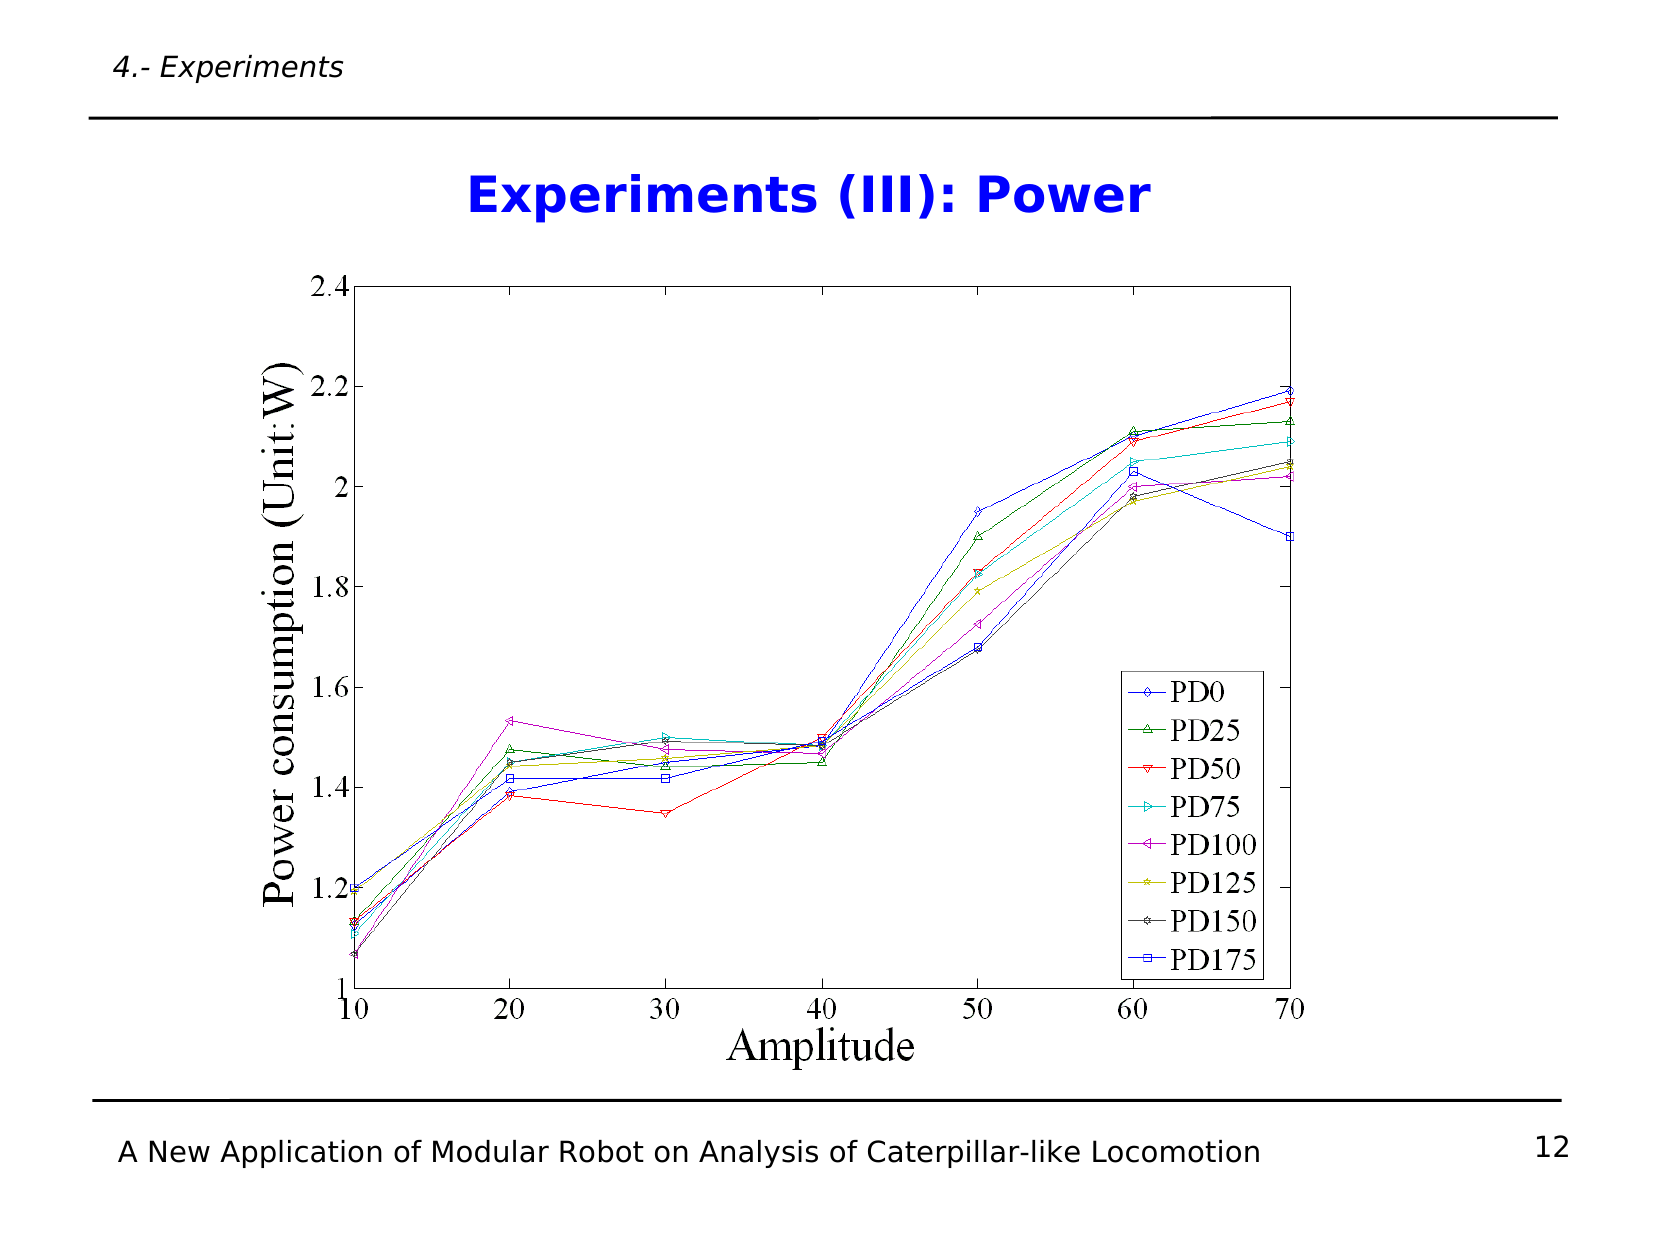

4.- Experiments
Experiments (III): Power
A New Application of Modular Robot on Analysis of Caterpillar-like Locomotion
12